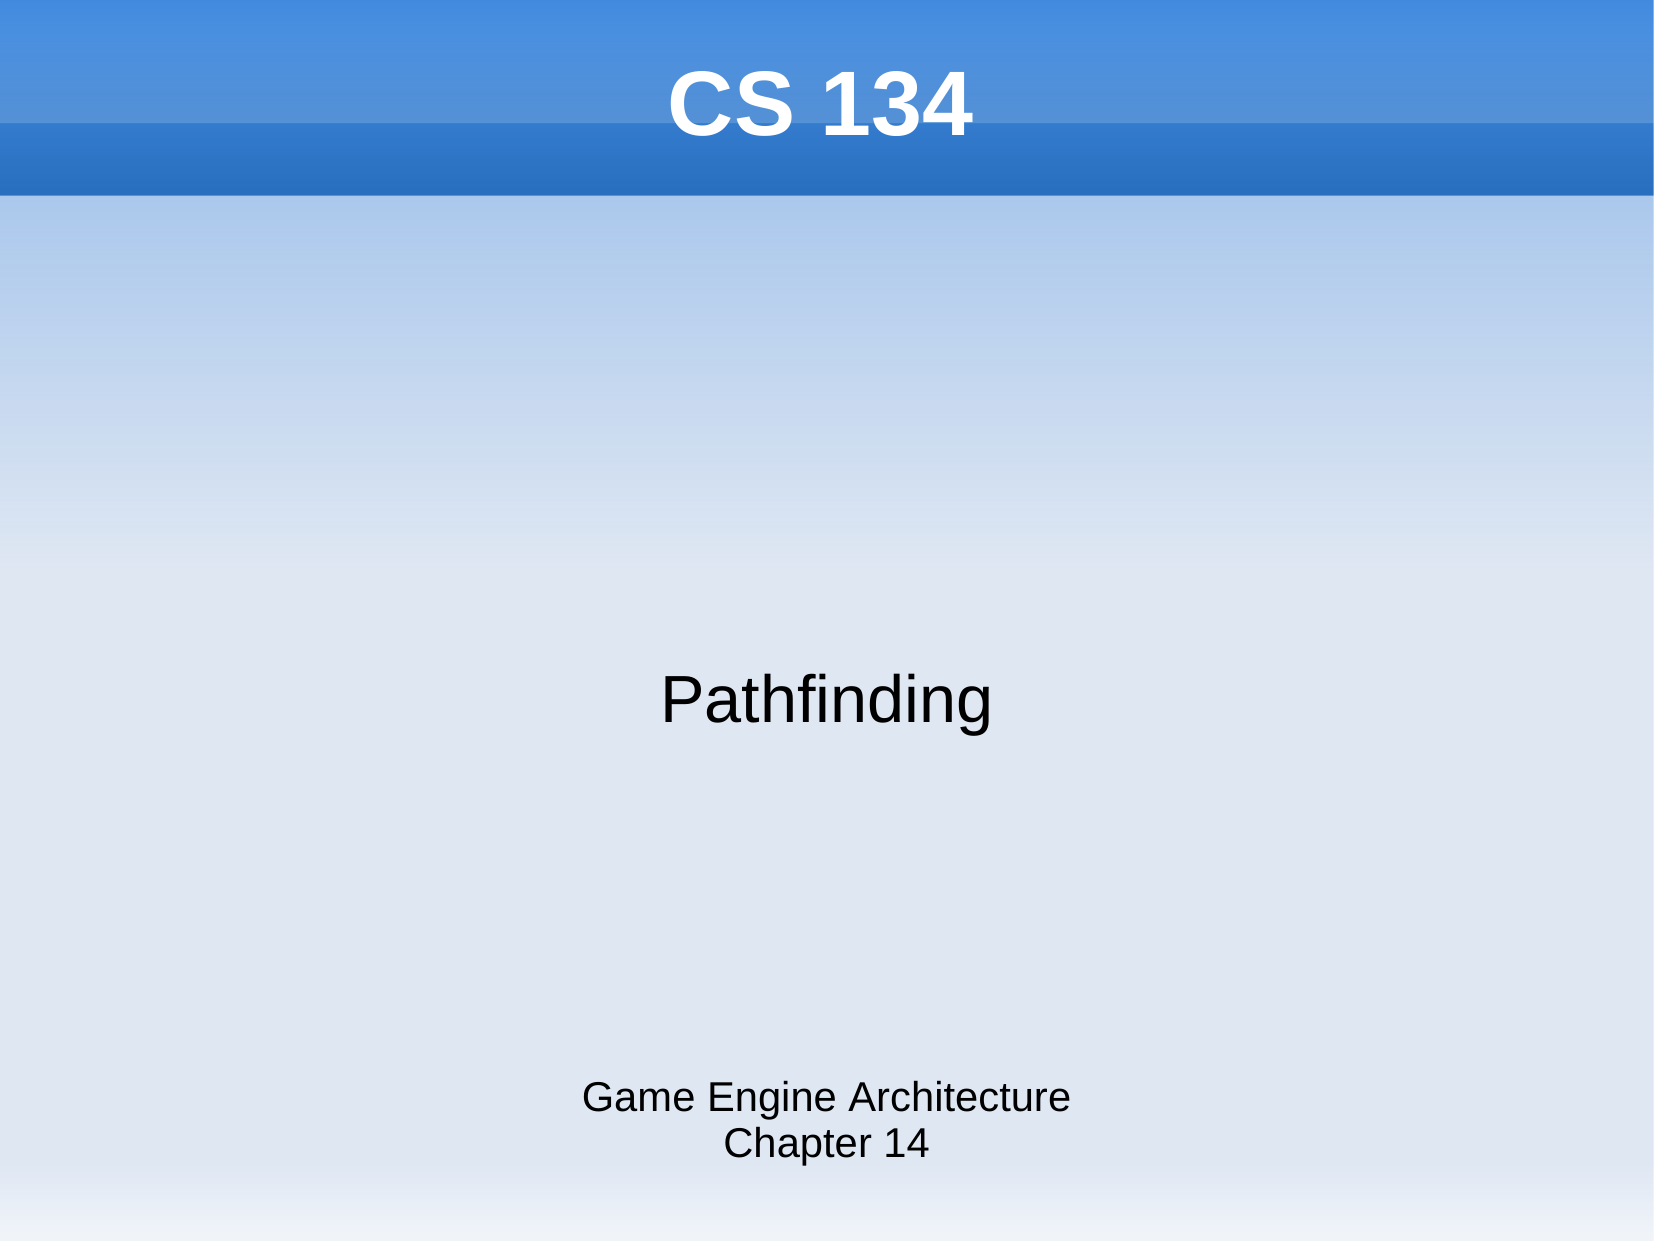

# CS 134
Pathfinding
Game Engine Architecture
Chapter 14